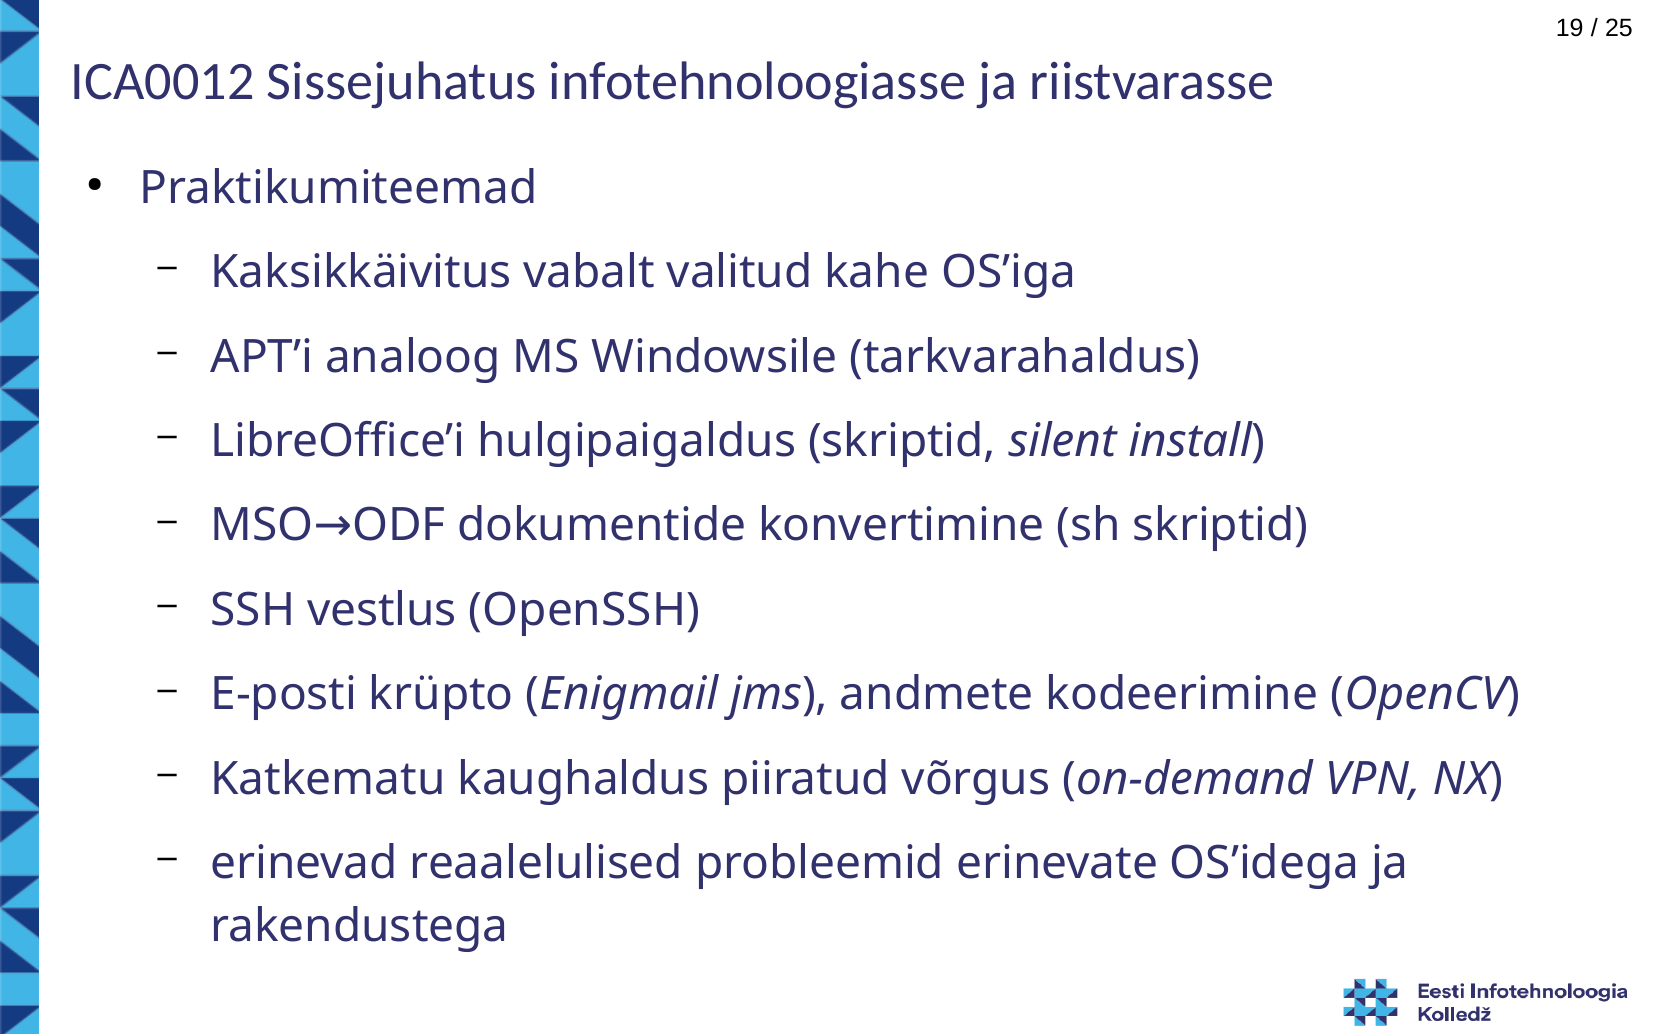

# ICA0012 Sissejuhatus infotehnoloogiasse ja riistvarasse
Praktikumiteemad
Kaksikkäivitus vabalt valitud kahe OS’iga
APT’i analoog MS Windowsile (tarkvarahaldus)
LibreOffice’i hulgipaigaldus (skriptid, silent install)
MSO→ODF dokumentide konvertimine (sh skriptid)
SSH vestlus (OpenSSH)
E-posti krüpto (Enigmail jms), andmete kodeerimine (OpenCV)
Katkematu kaughaldus piiratud võrgus (on-demand VPN, NX)
erinevad reaalelulised probleemid erinevate OS’idega ja rakendustega